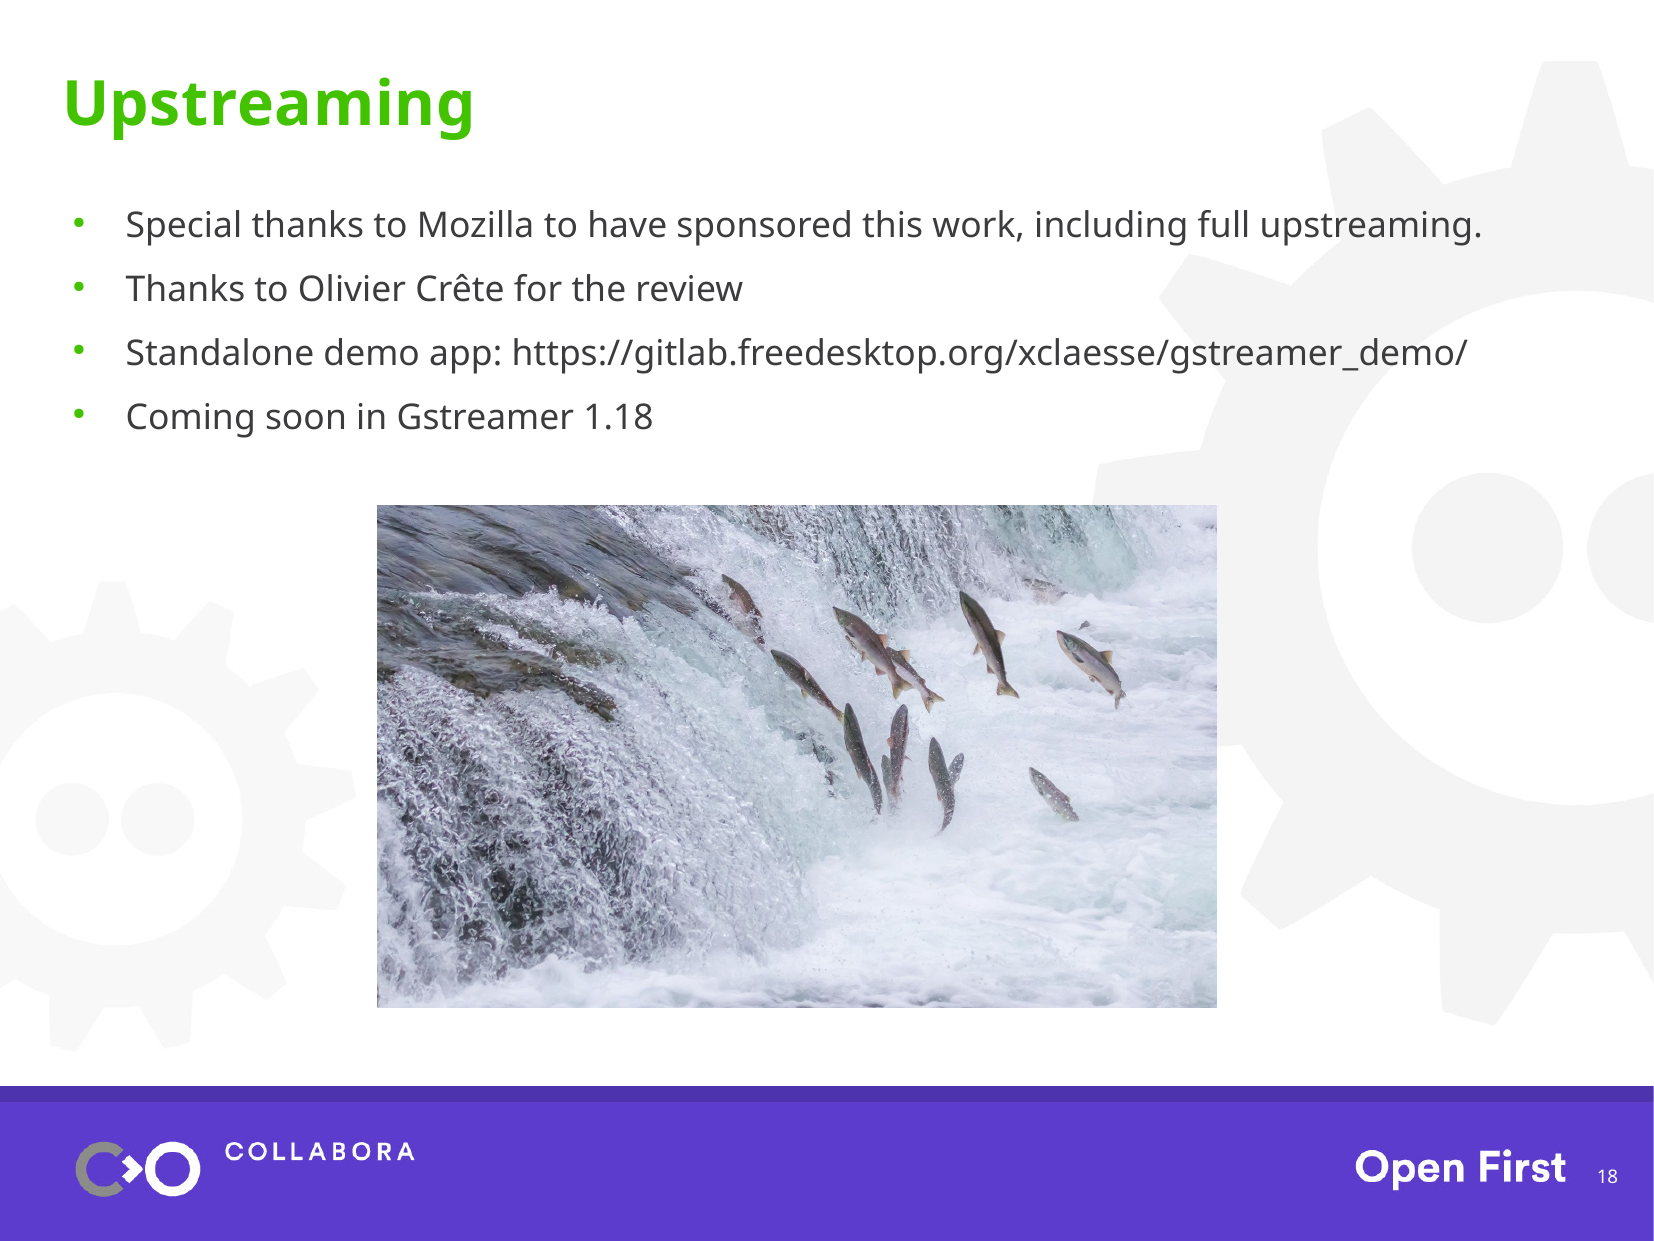

# Upstreaming
Special thanks to Mozilla to have sponsored this work, including full upstreaming.
Thanks to Olivier Crête for the review
Standalone demo app: https://gitlab.freedesktop.org/xclaesse/gstreamer_demo/
Coming soon in Gstreamer 1.18